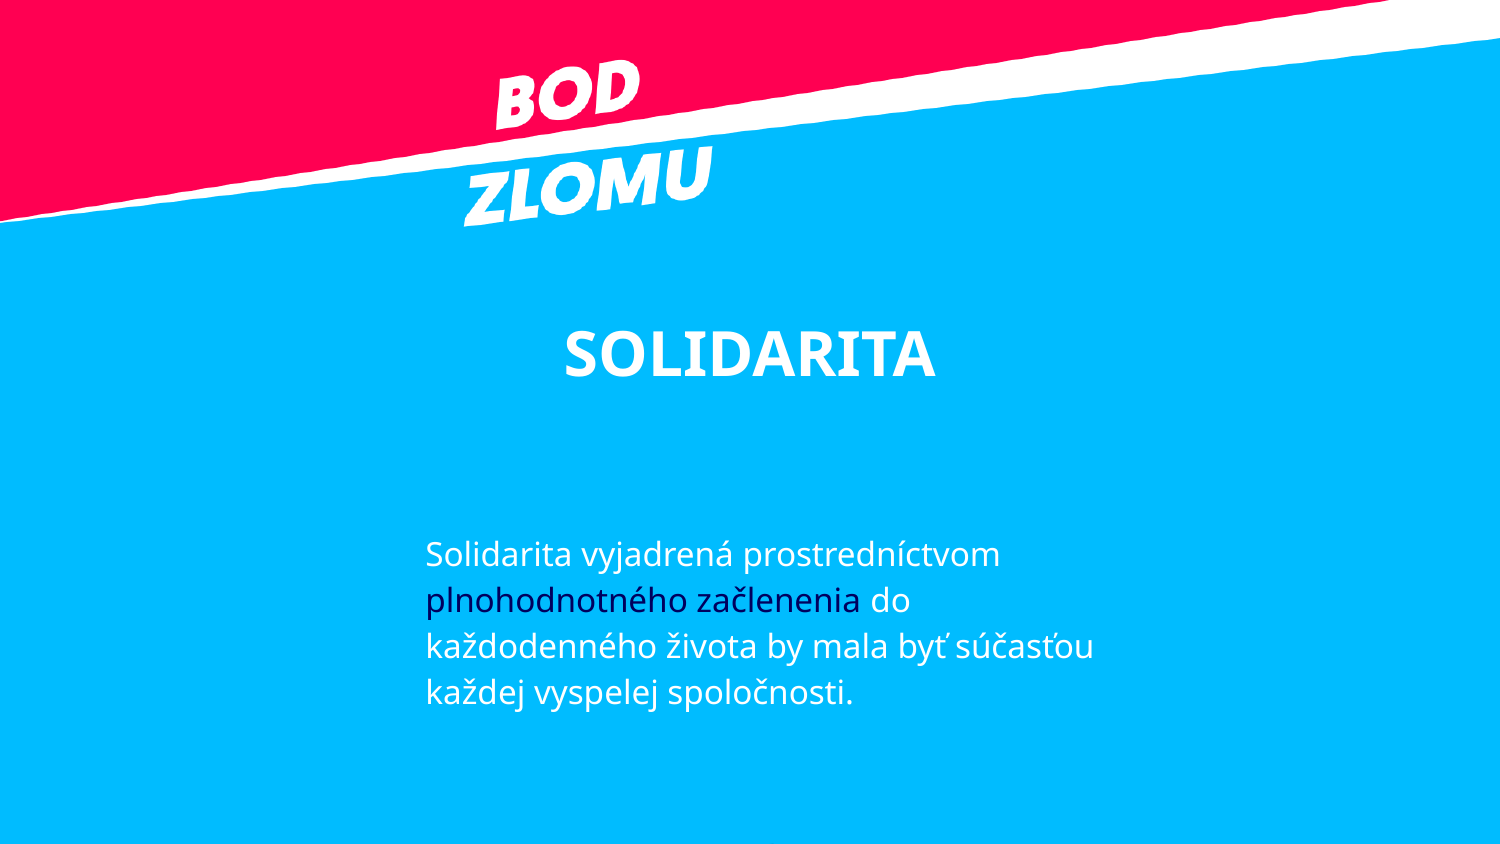

Solidarita vyjadrená prostredníctvom plnohodnotného začlenenia do každodenného života by mala byť súčasťou každej vyspelej spoločnosti.
SOLIDARITA